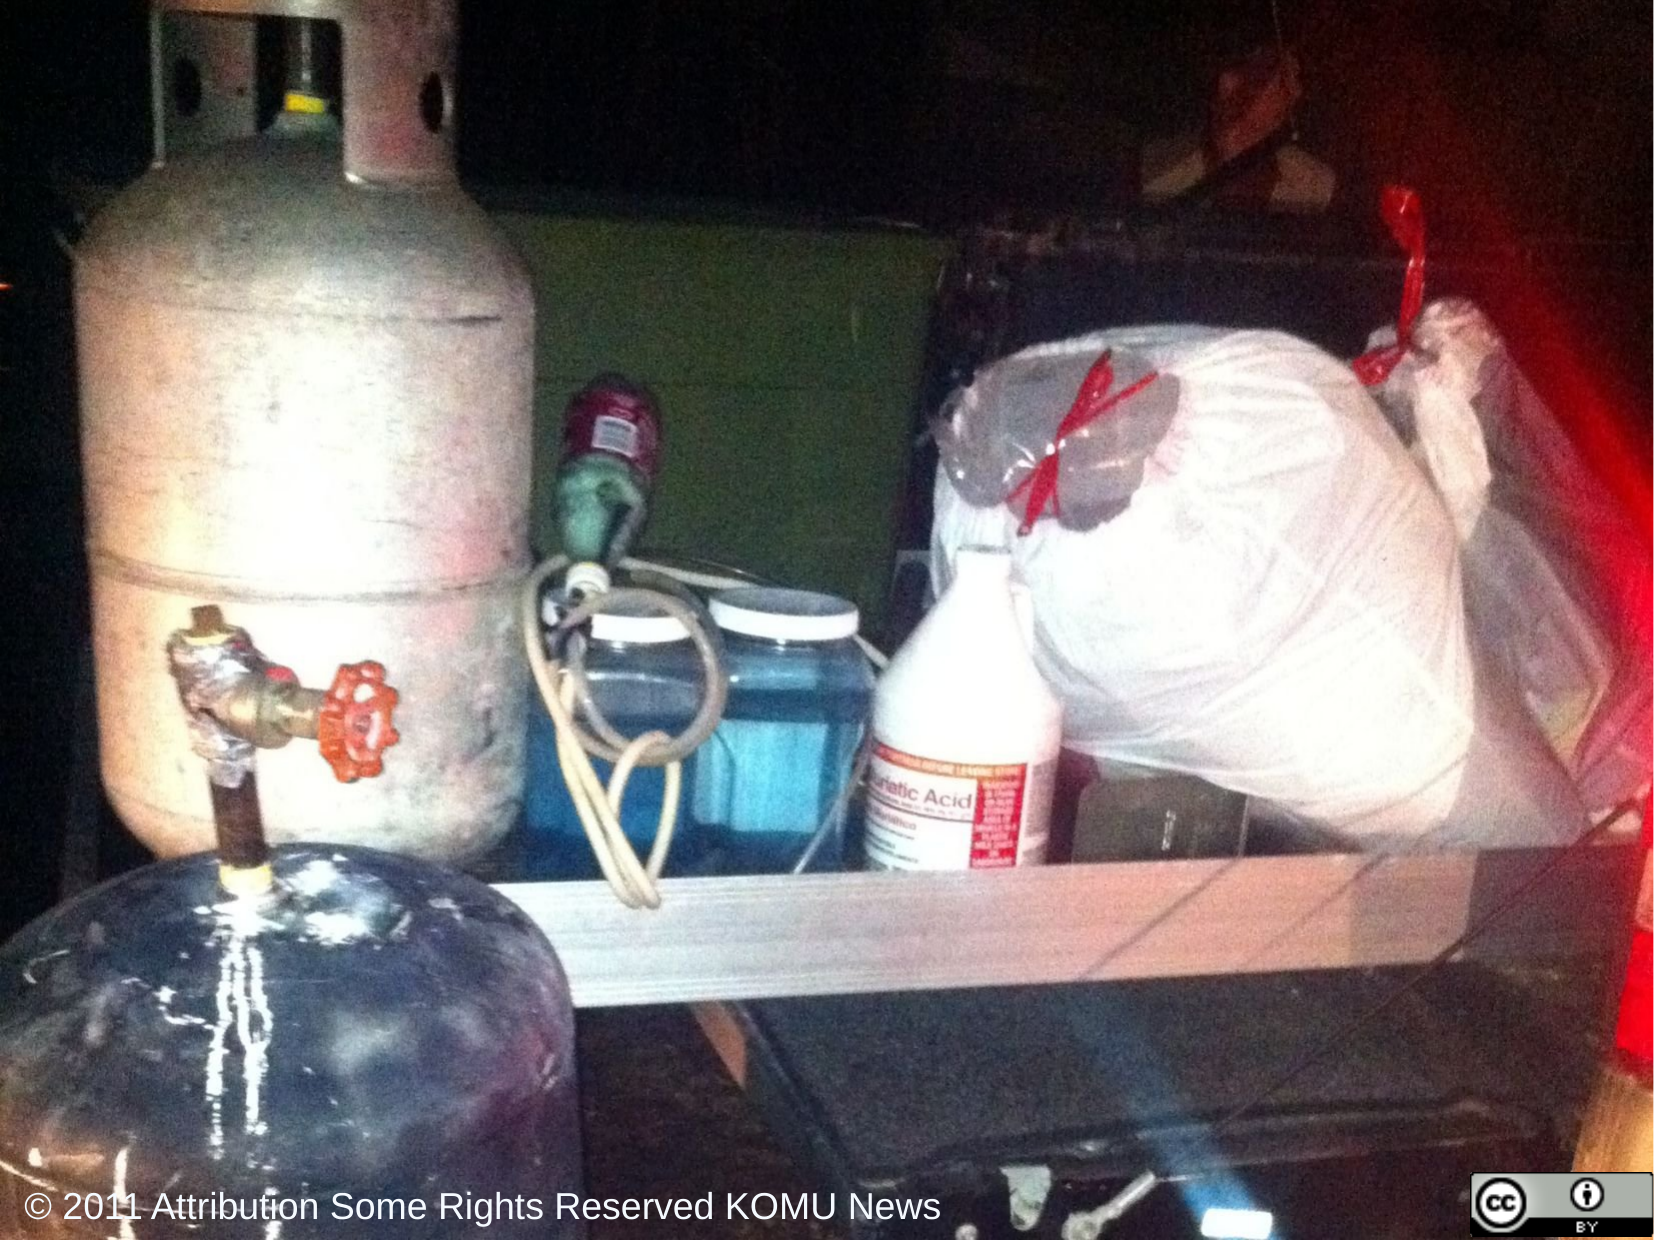

© 2011 Attribution Some Rights Reserved KOMU News